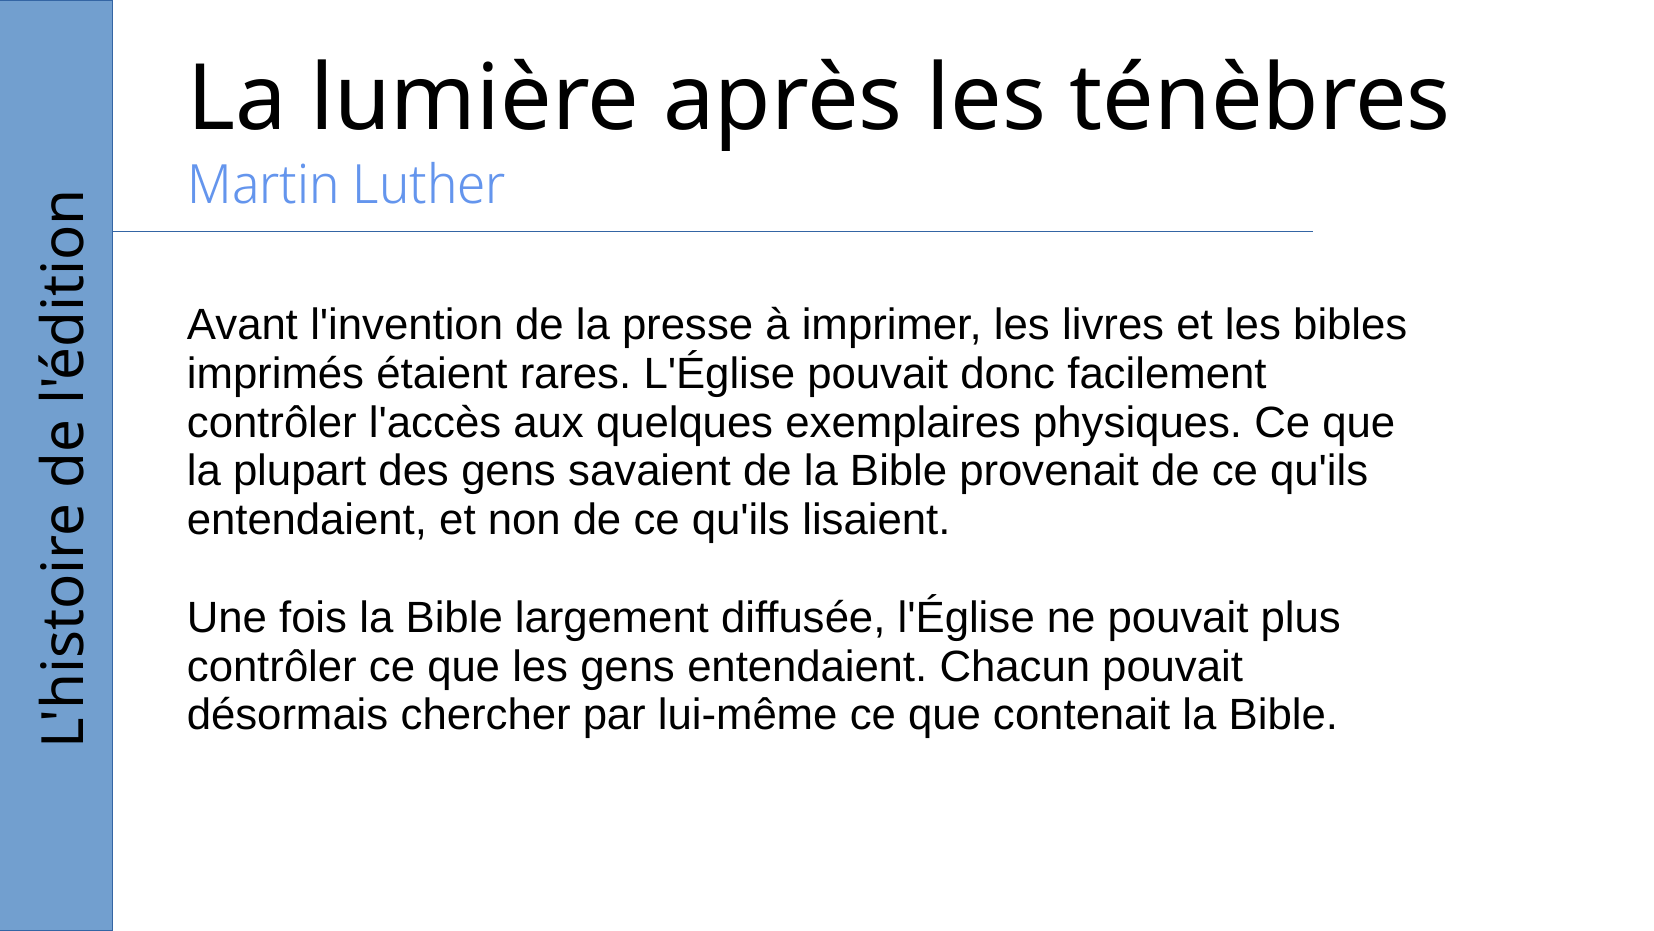

# La lumière après les ténèbres
Martin Luther
Avant l'invention de la presse à imprimer, les livres et les bibles imprimés étaient rares. L'Église pouvait donc facilement contrôler l'accès aux quelques exemplaires physiques. Ce que la plupart des gens savaient de la Bible provenait de ce qu'ils entendaient, et non de ce qu'ils lisaient.
Une fois la Bible largement diffusée, l'Église ne pouvait plus contrôler ce que les gens entendaient. Chacun pouvait désormais chercher par lui-même ce que contenait la Bible.
L'histoire de l'édition